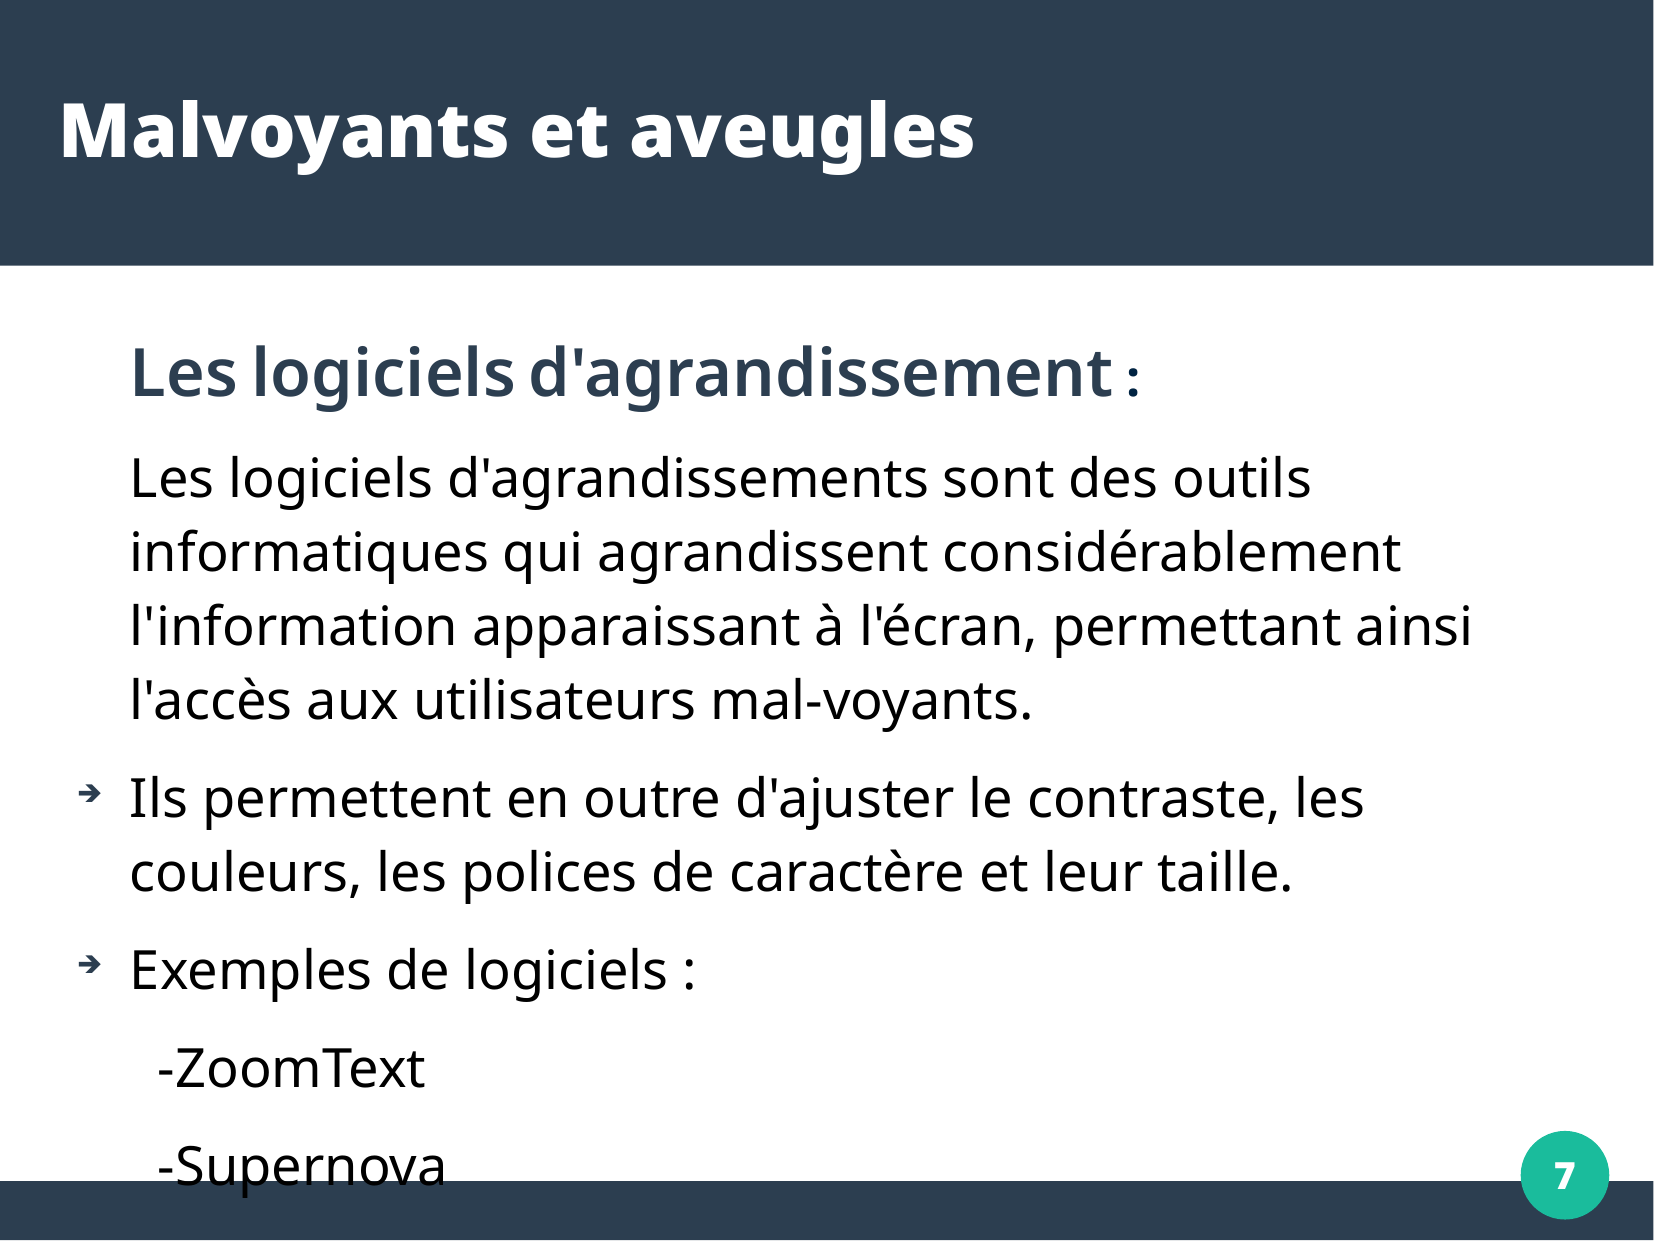

# Malvoyants et aveugles
Les logiciels d'agrandissement :
Les logiciels d'agrandissements sont des outils informatiques qui agrandissent considérablement l'information apparaissant à l'écran, permettant ainsi l'accès aux utilisateurs mal-voyants.
Ils permettent en outre d'ajuster le contraste, les couleurs, les polices de caractère et leur taille.
Exemples de logiciels :
 -ZoomText
 -Supernova
7